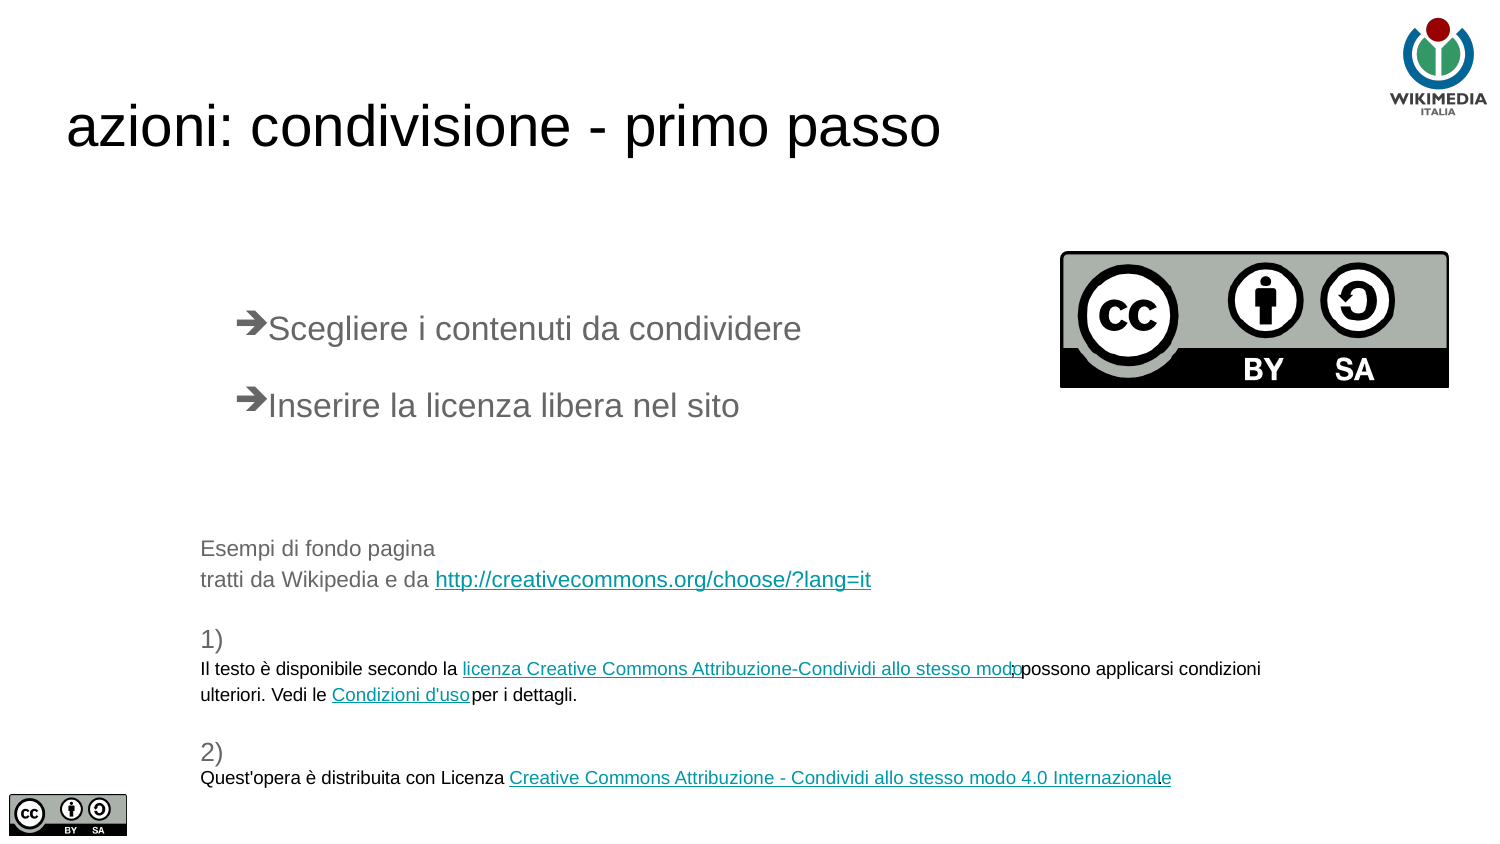

# azioni: condivisione - primo passo
Scegliere i contenuti da condividere
Inserire la licenza libera nel sito
Esempi di fondo pagina
tratti da Wikipedia e da http://creativecommons.org/choose/?lang=it
1)
Il testo è disponibile secondo la licenza Creative Commons Attribuzione-Condividi allo stesso modo; possono applicarsi condizioni ulteriori. Vedi le Condizioni d'uso per i dettagli.
2)
Quest'opera è distribuita con Licenza Creative Commons Attribuzione - Condividi allo stesso modo 4.0 Internazionale.